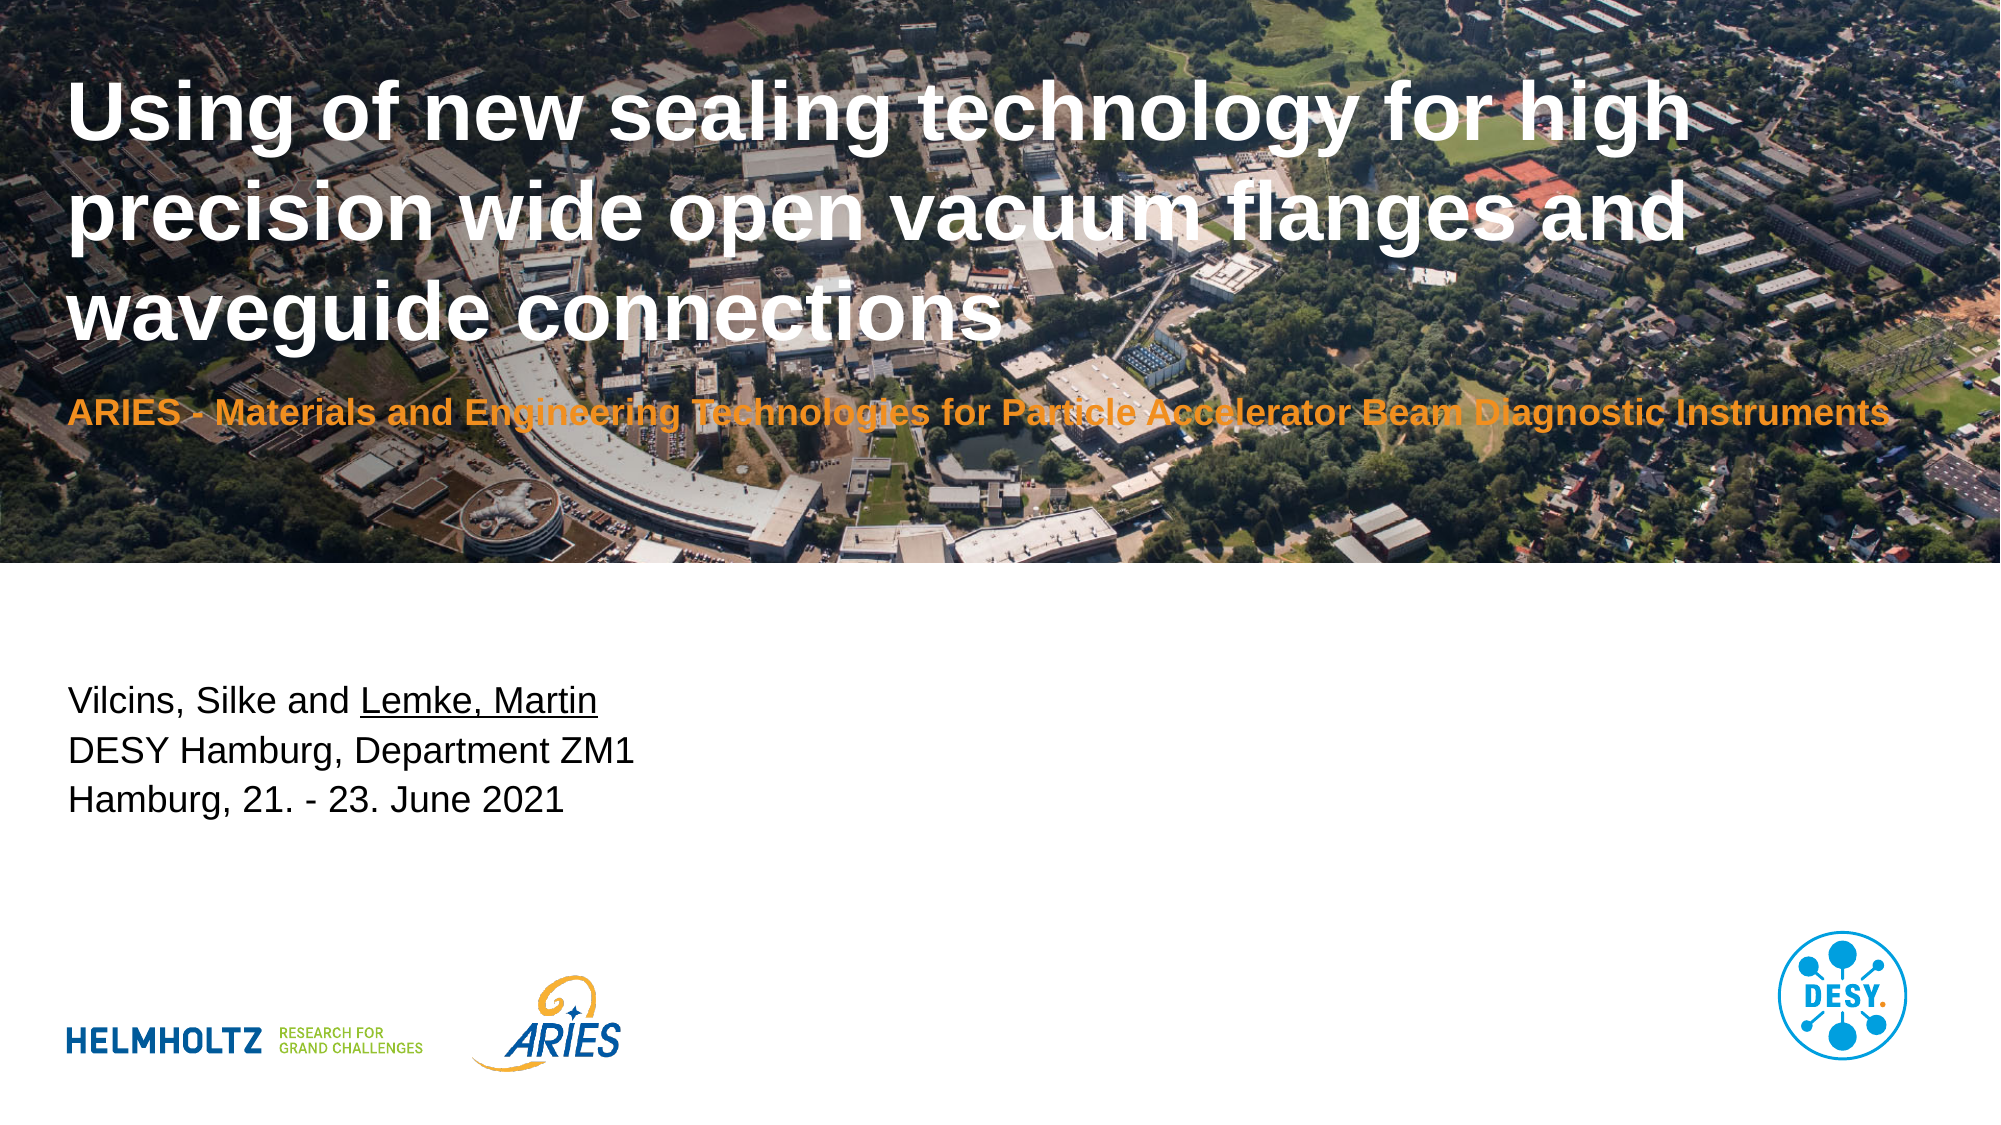

# Using of new sealing technology for high precision wide open vacuum flanges and waveguide connections
ARIES - Materials and Engineering Technologies for Particle Accelerator Beam Diagnostic Instruments
Vilcins, Silke and Lemke, Martin
DESY Hamburg, Department ZM1
Hamburg, 21. - 23. June 2021